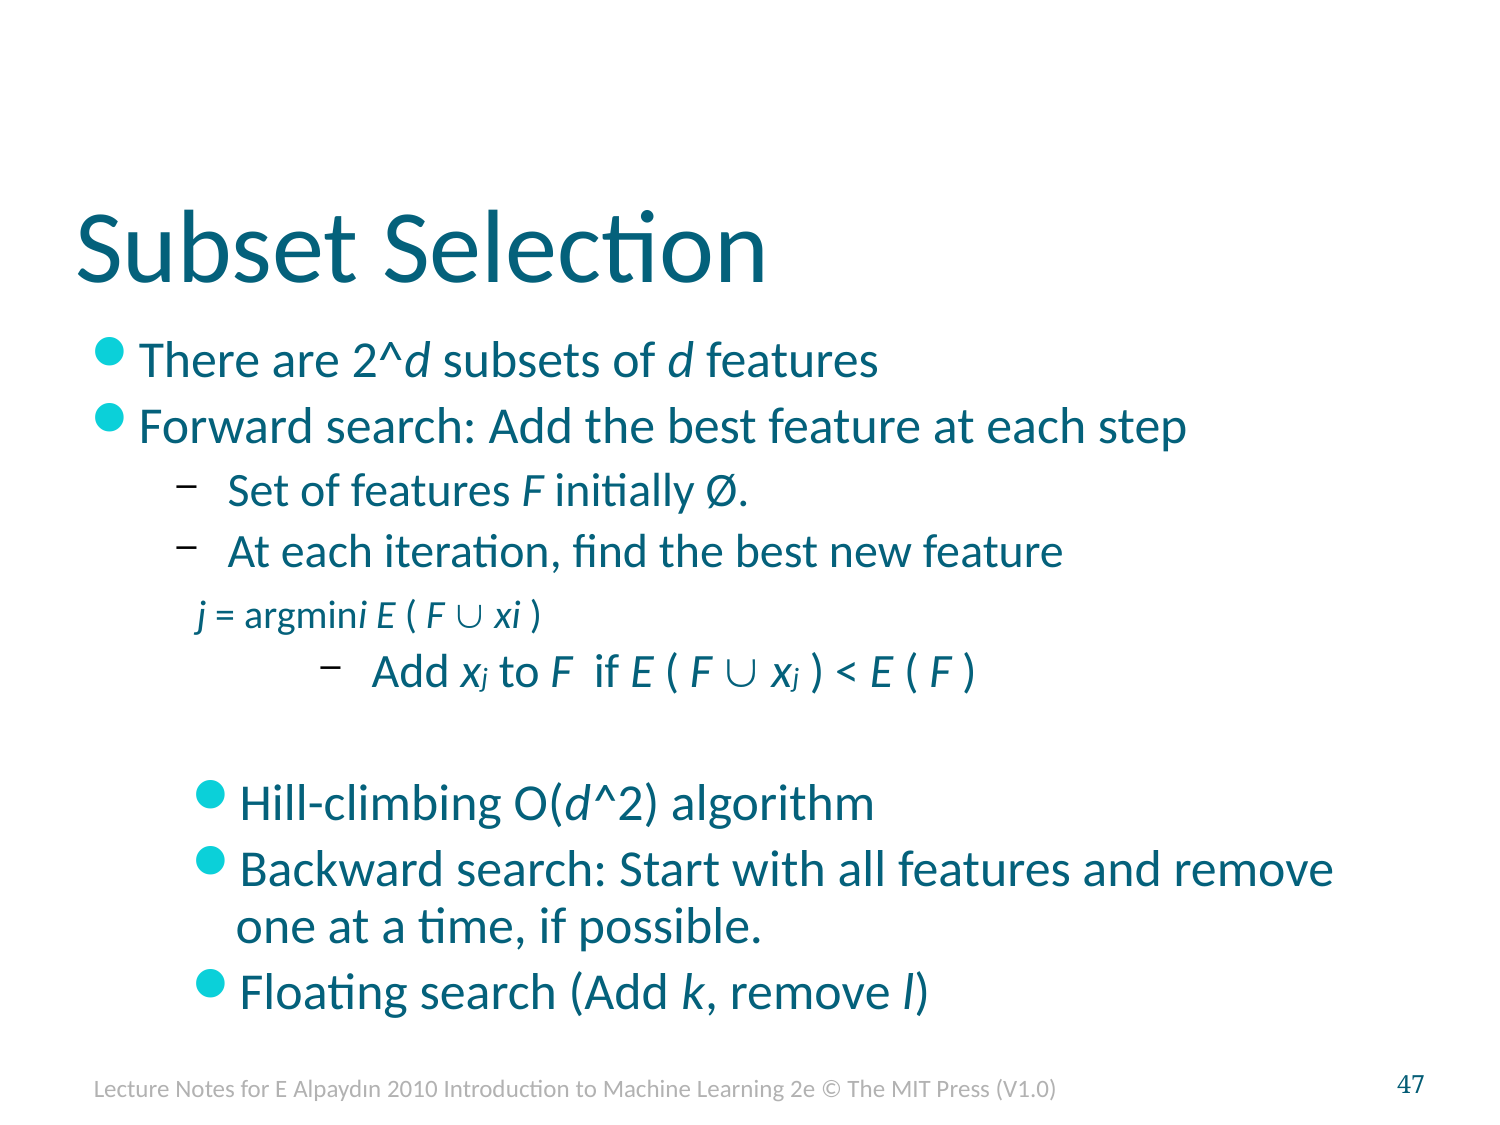

# Subset Selection
There are 2^d subsets of d features
Forward search: Add the best feature at each step
Set of features F initially Ø.
At each iteration, find the best new feature
j = argmini E ( F È xi )
Add xj to F if E ( F È xj ) < E ( F )
Hill-climbing O(d^2) algorithm
Backward search: Start with all features and remove 	one at a time, if possible.
Floating search (Add k, remove l)
Lecture Notes for E Alpaydın 2010 Introduction to Machine Learning 2e © The MIT Press (V1.0)